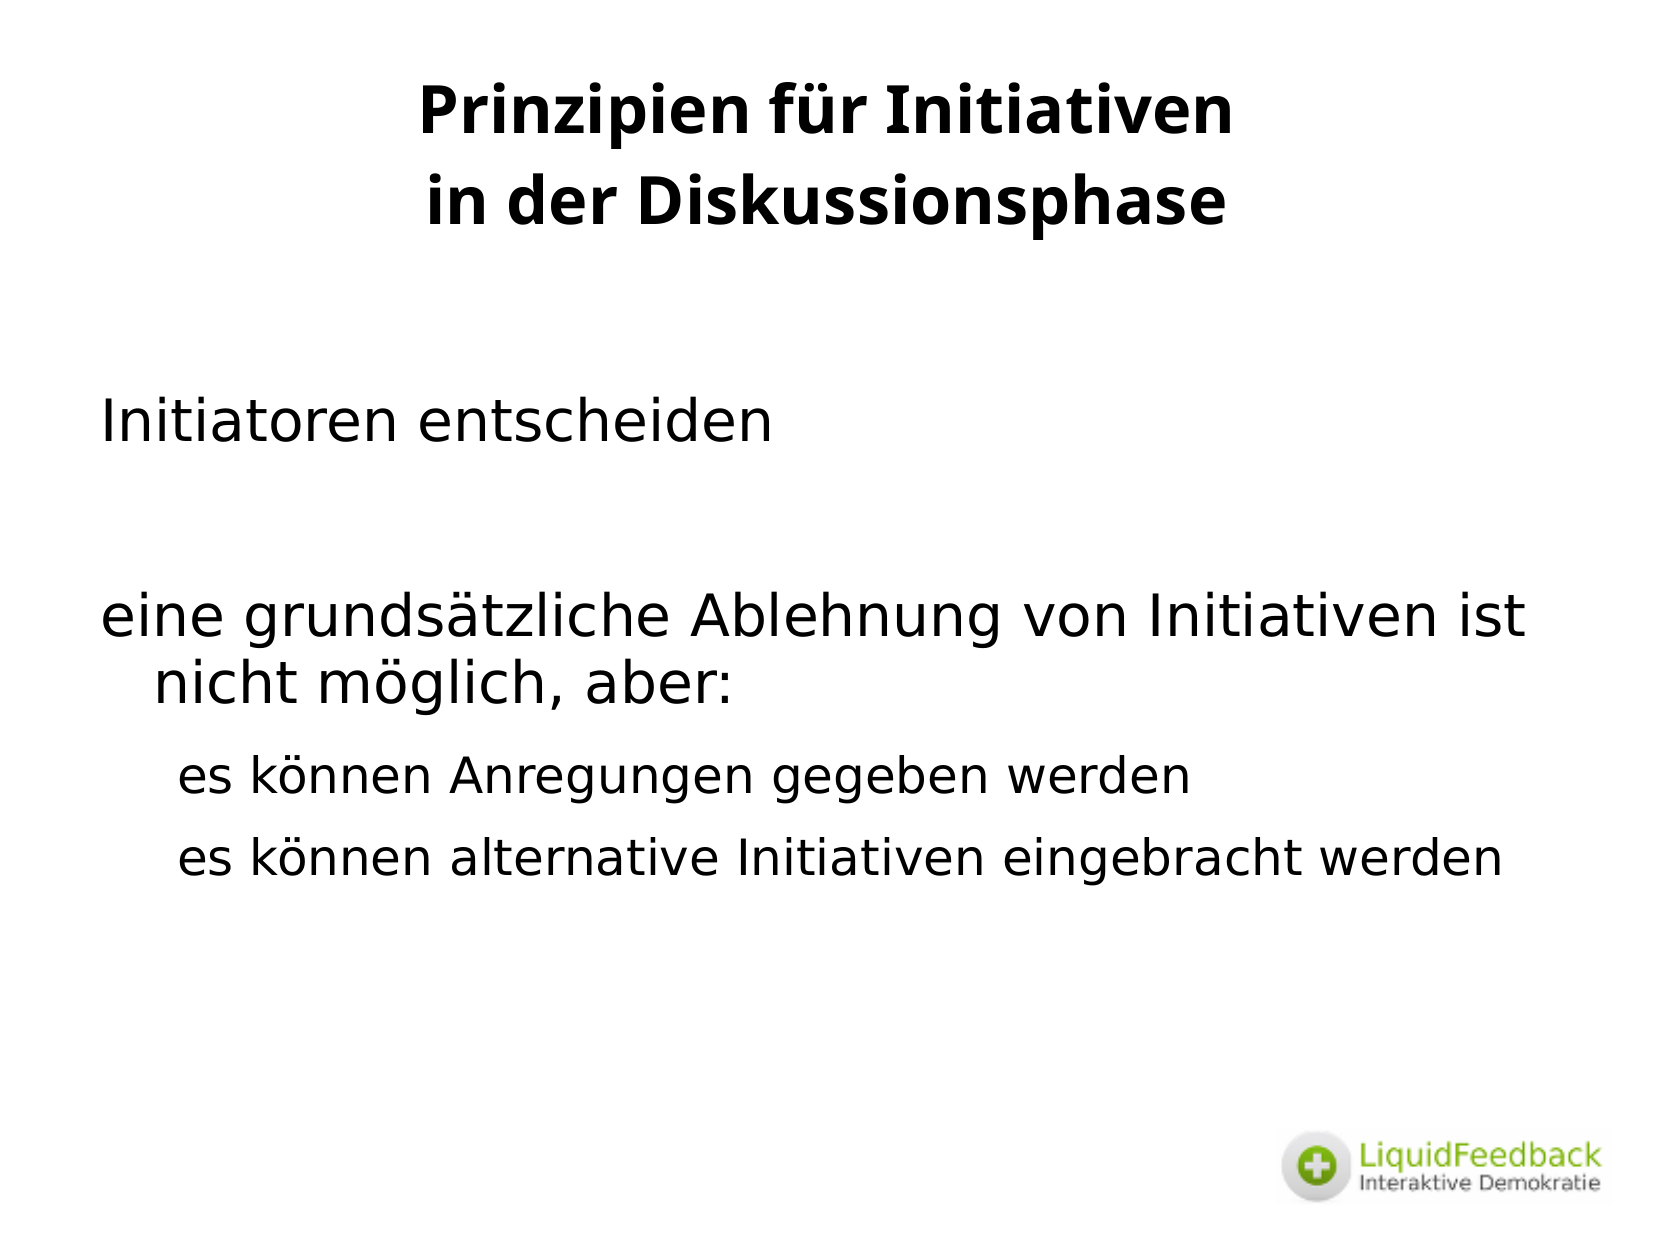

# Prinzipien für Initiativen in der Diskussionsphase
Initiatoren entscheiden
eine grundsätzliche Ablehnung von Initiativen ist nicht möglich, aber:
es können Anregungen gegeben werden
es können alternative Initiativen eingebracht werden